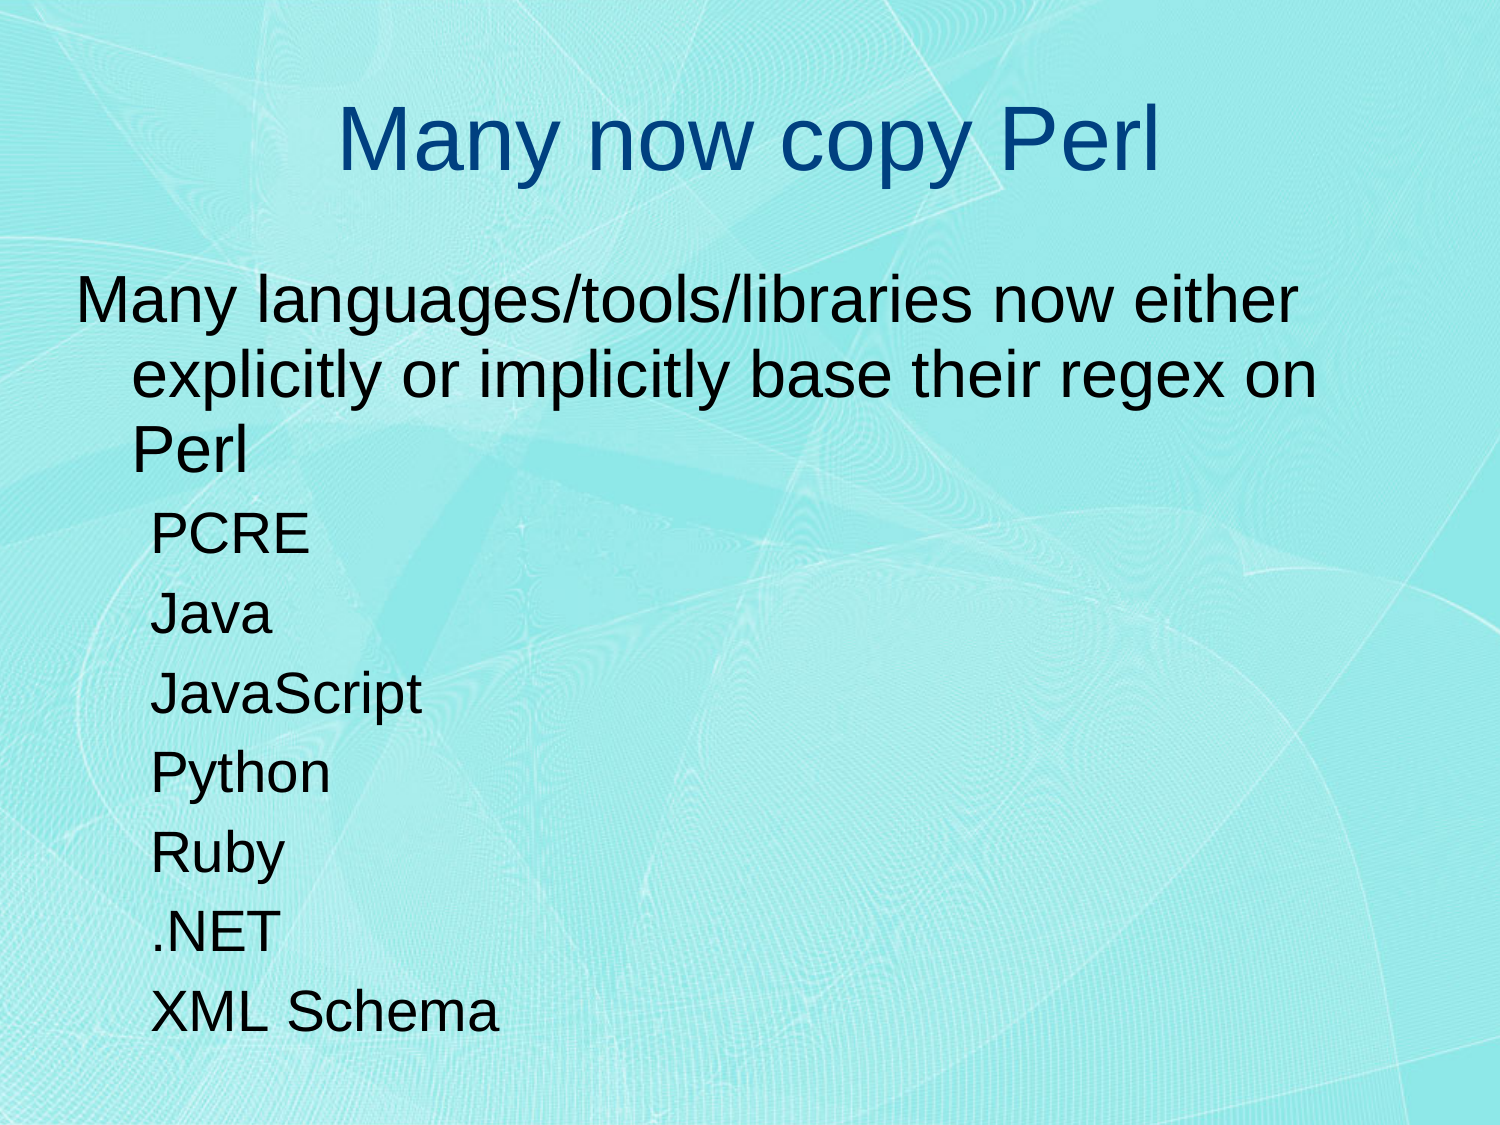

# Many now copy Perl
Many languages/tools/libraries now either explicitly or implicitly base their regex on Perl
PCRE
Java
JavaScript
Python
Ruby
.NET
XML Schema